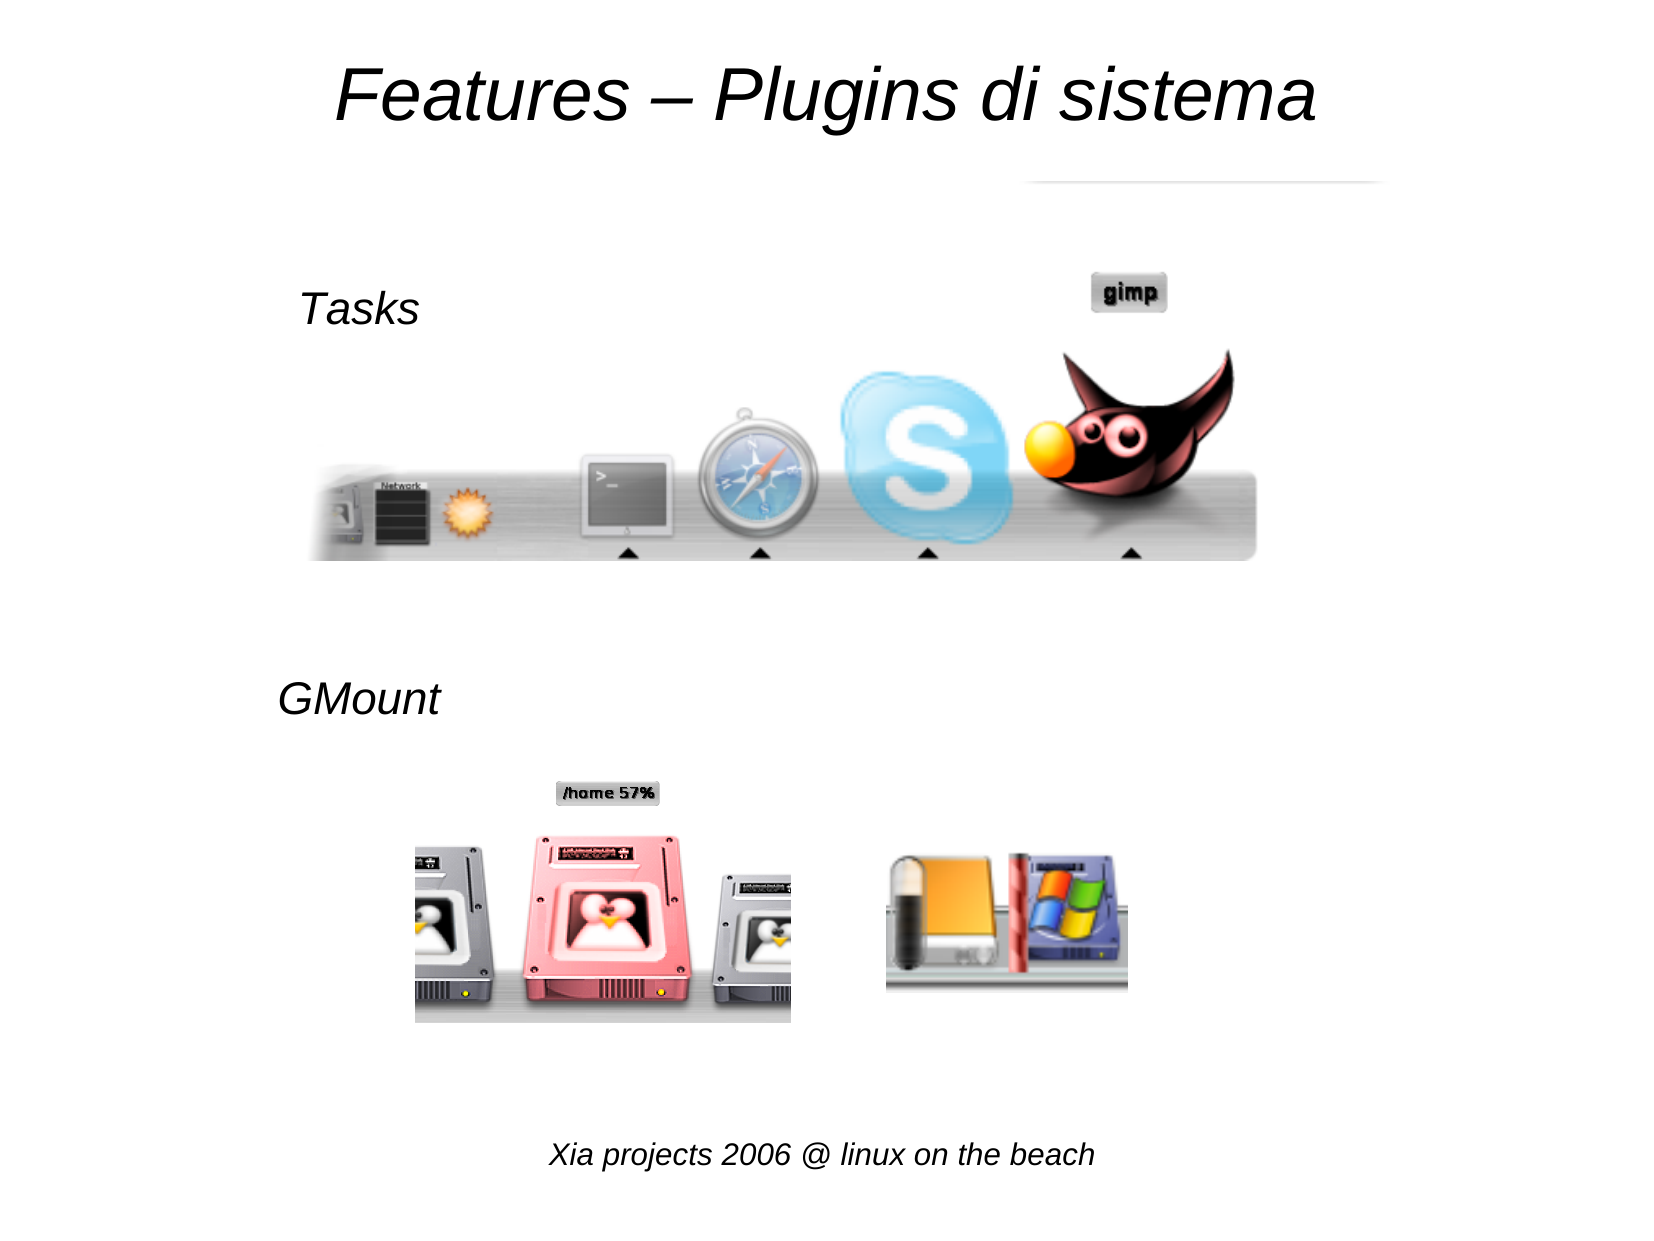

# Features – Plugins di sistema
Tasks
GMount
Xia projects 2006 @ linux on the beach